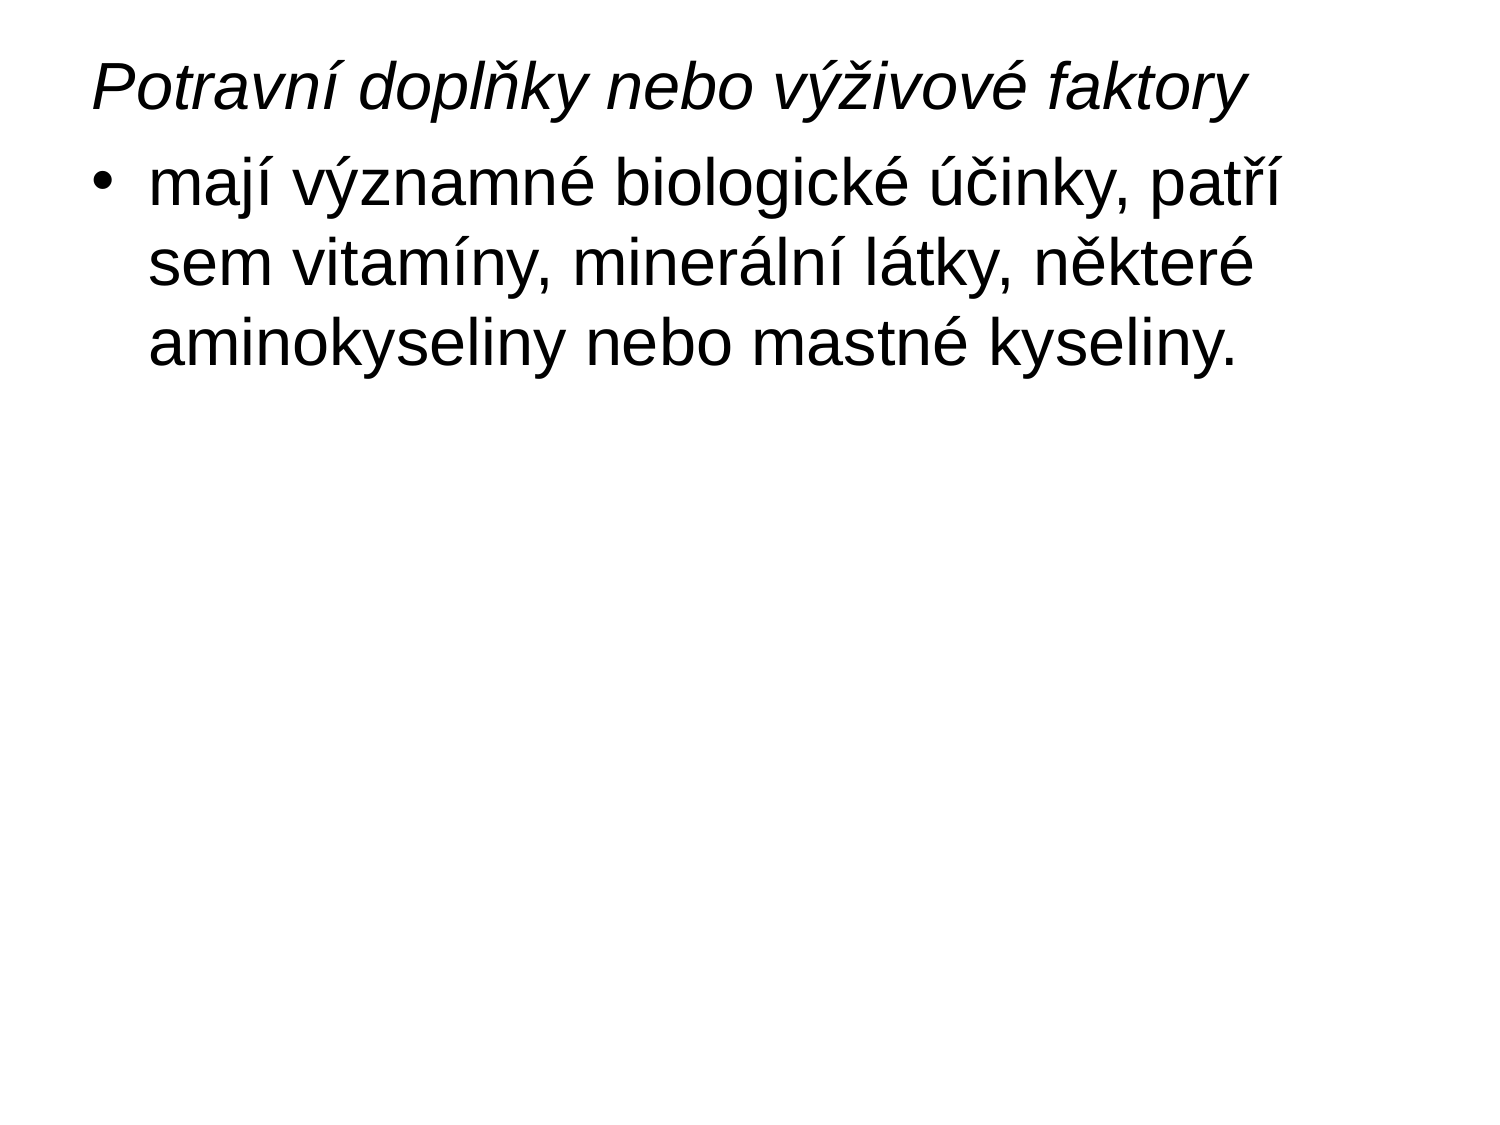

# Potravní doplňky nebo výživové faktory
mají významné biologické účinky, patří sem vitamíny, minerální látky, některé aminokyseliny nebo mastné kyseliny.